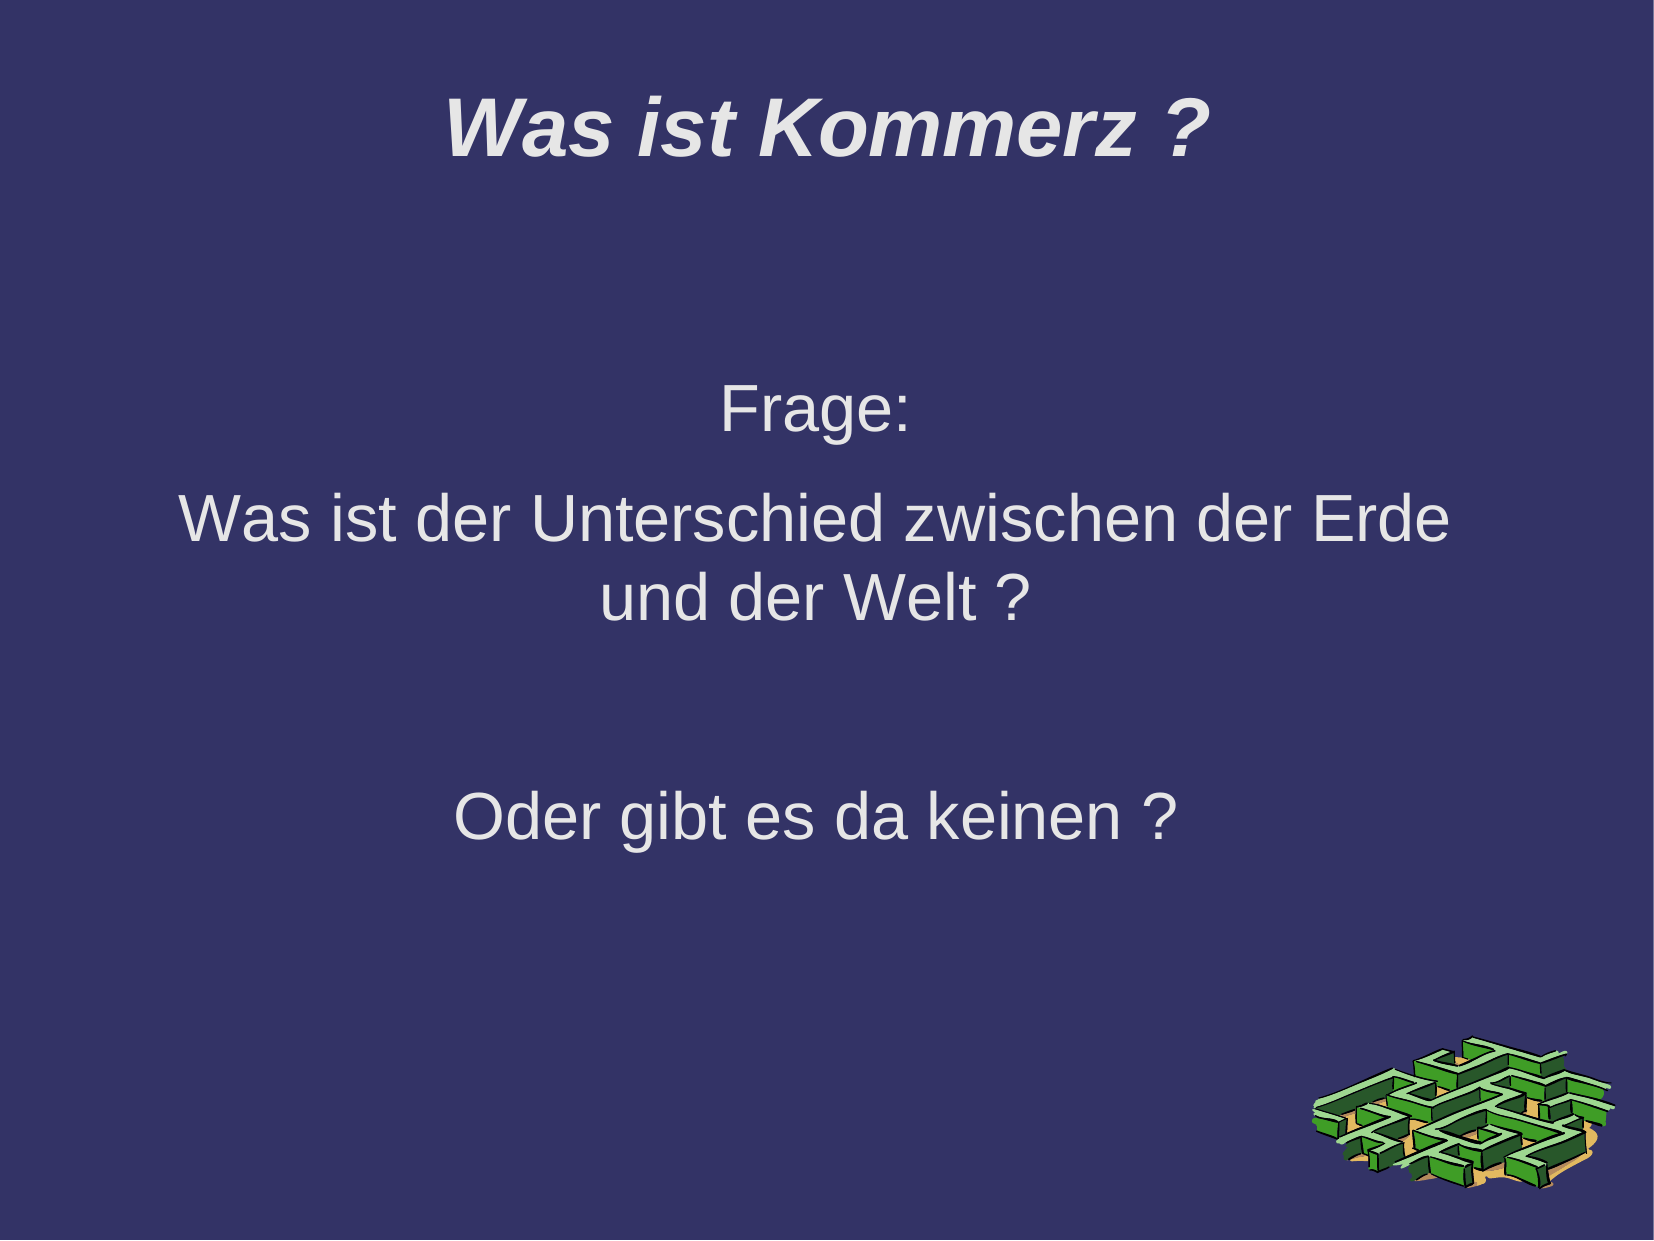

# Was ist Kommerz ?
Frage:
Was ist der Unterschied zwischen der Erde und der Welt ?
Oder gibt es da keinen ?